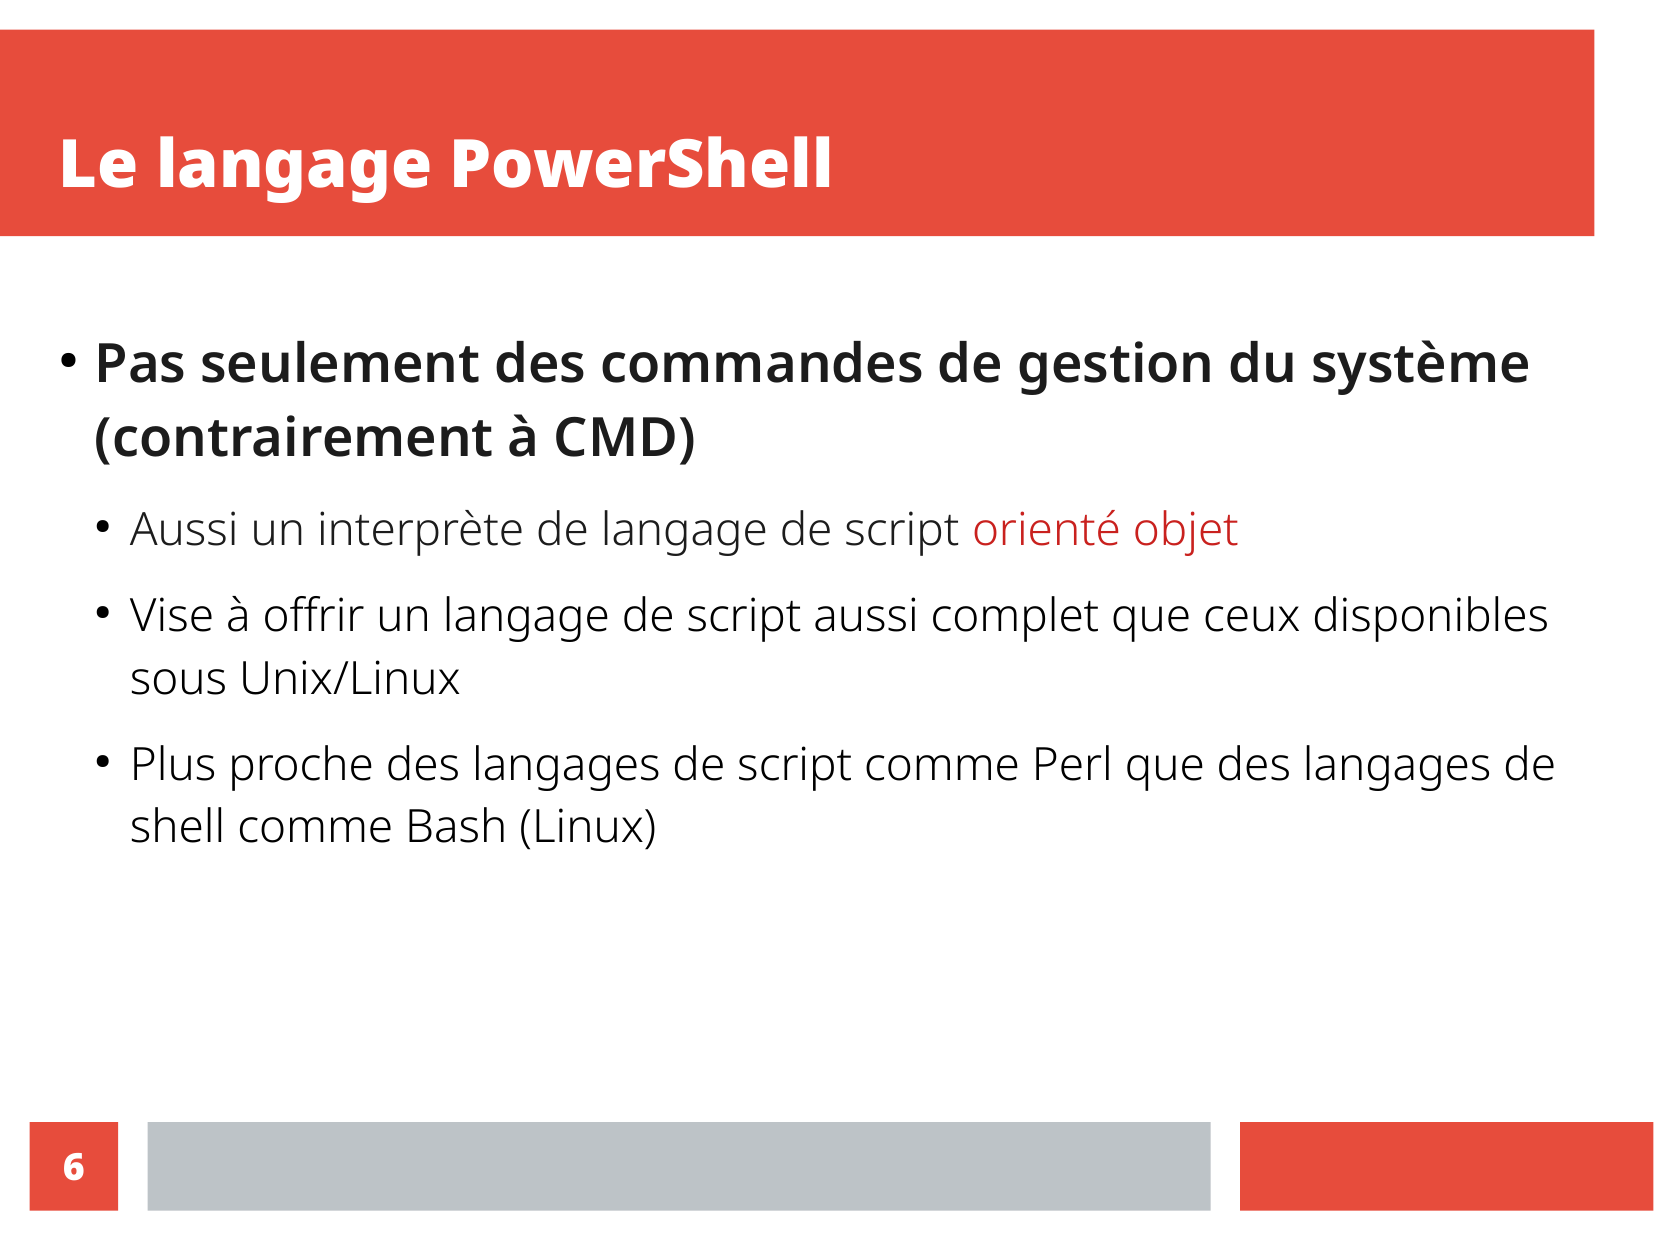

# Le langage PowerShell
Pas seulement des commandes de gestion du système (contrairement à CMD)
Aussi un interprète de langage de script orienté objet
Vise à offrir un langage de script aussi complet que ceux disponibles sous Unix/Linux
Plus proche des langages de script comme Perl que des langages de shell comme Bash (Linux)
6